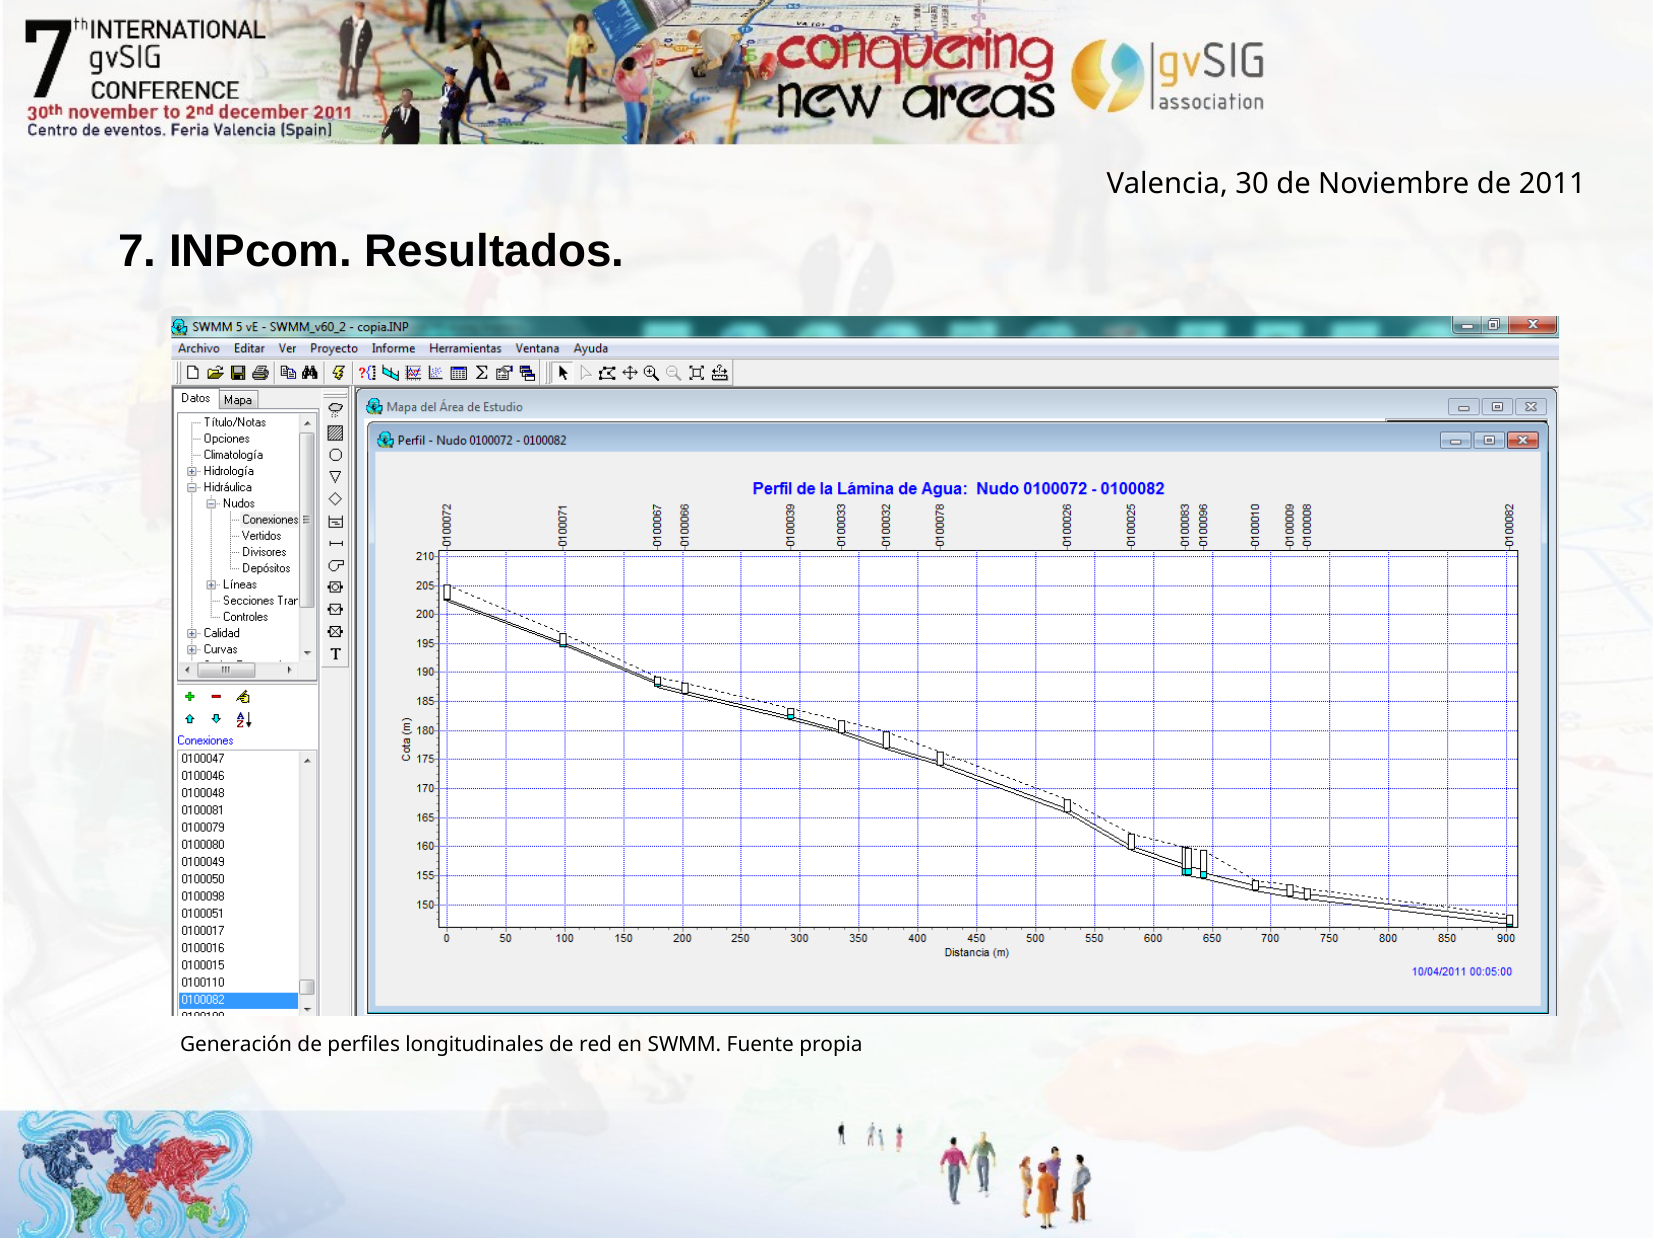

Valencia, 30 de Noviembre de 2011
7. INPcom. Resultados.
# Generación de perfiles longitudinales de red en SWMM. Fuente propia